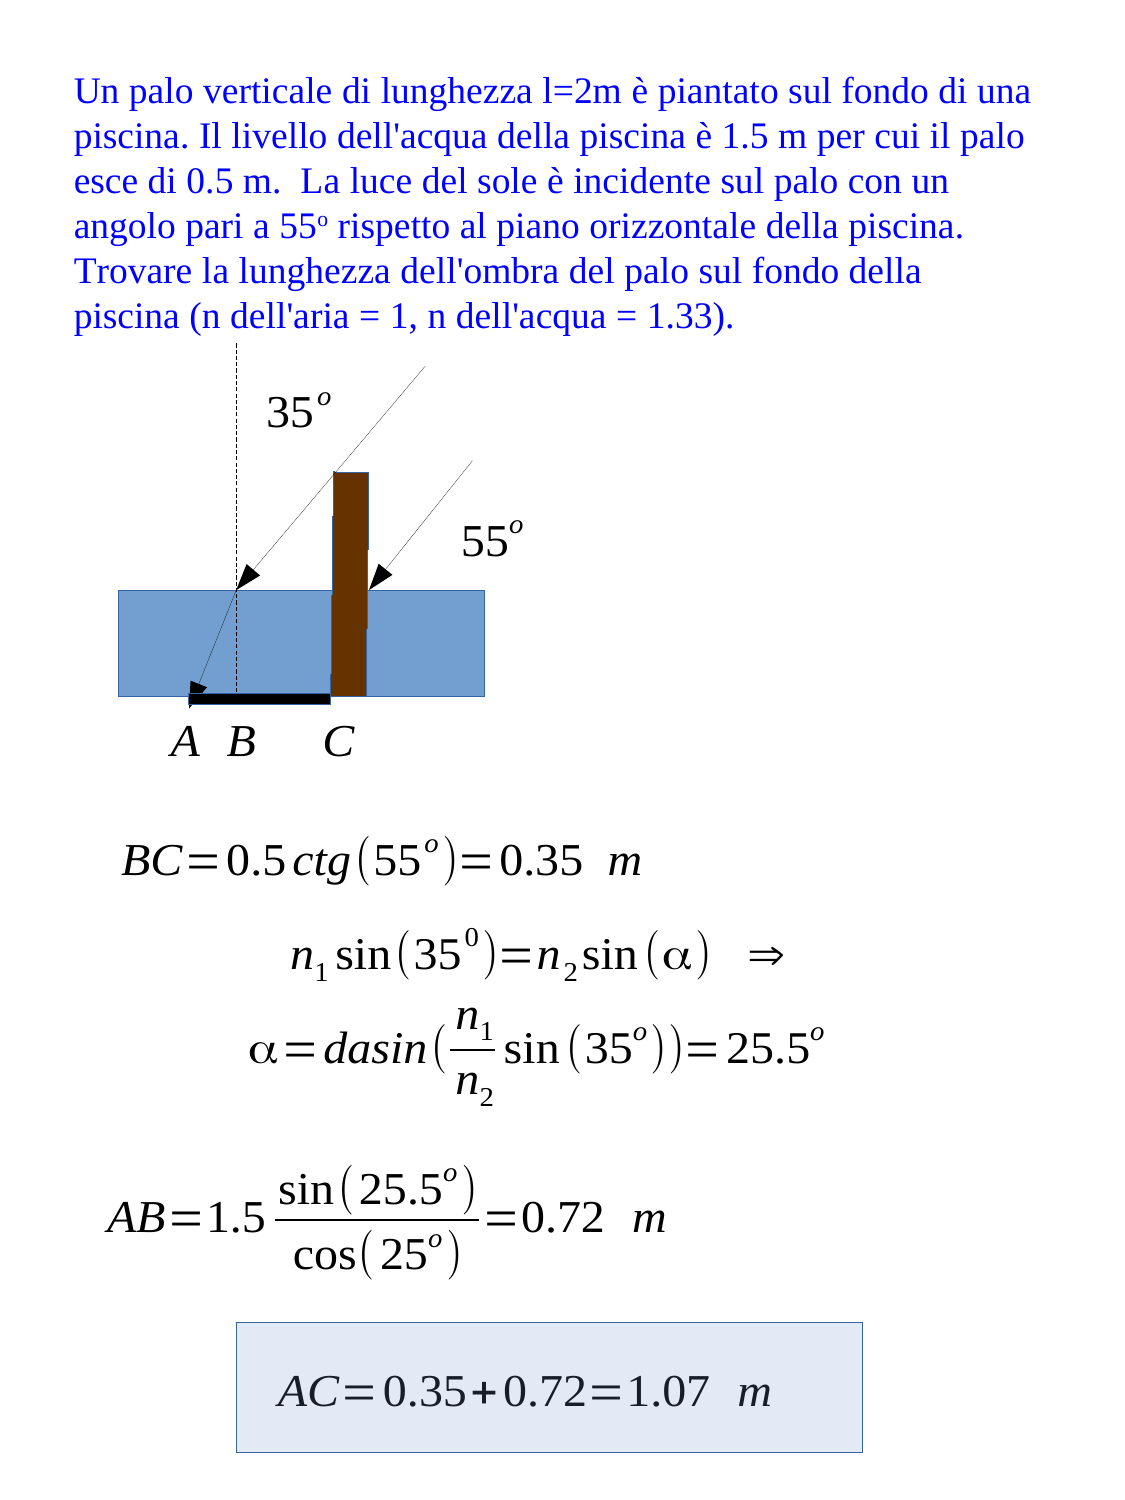

Un palo verticale di lunghezza l=2m è piantato sul fondo di una piscina. Il livello dell'acqua della piscina è 1.5 m per cui il palo esce di 0.5 m. La luce del sole è incidente sul palo con un angolo pari a 55o rispetto al piano orizzontale della piscina. Trovare la lunghezza dell'ombra del palo sul fondo della piscina (n dell'aria = 1, n dell'acqua = 1.33).
P19 Onde Ottica
29